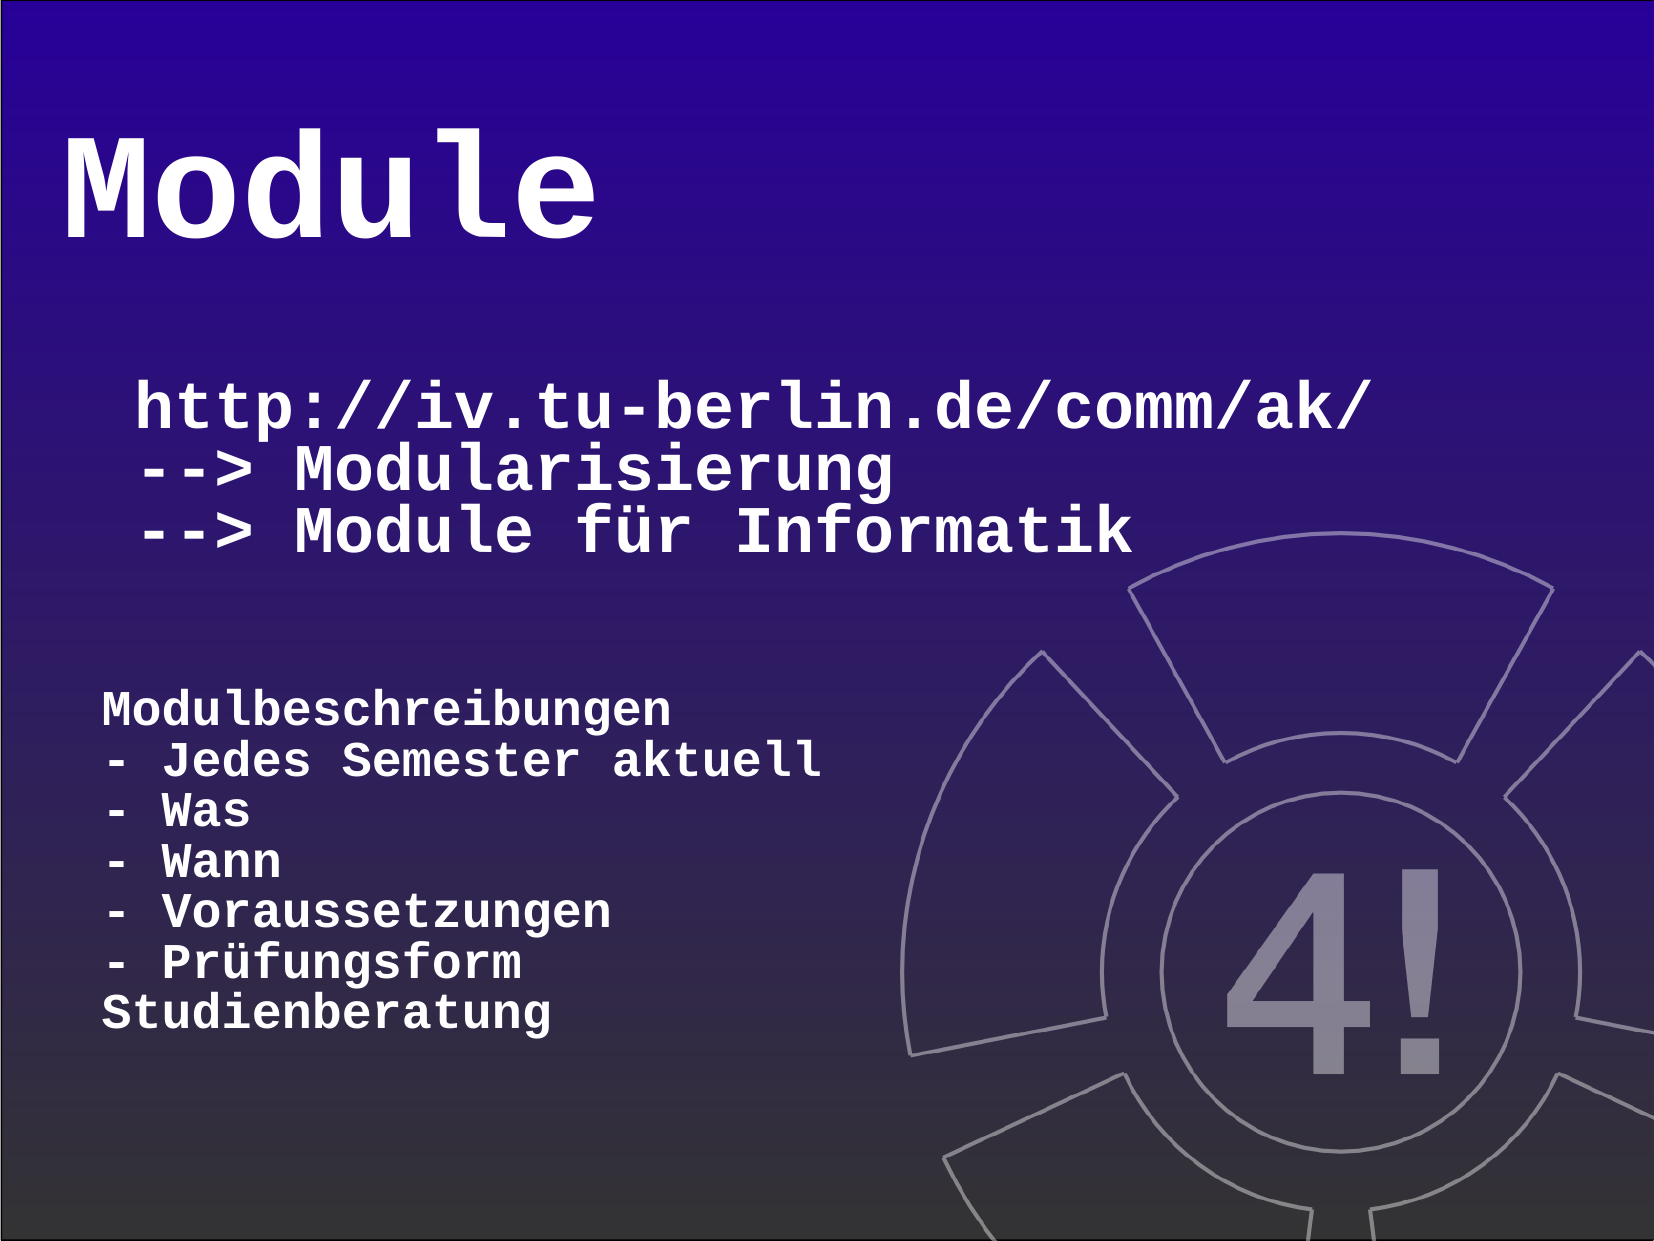

Module
http://iv.tu-berlin.de/comm/ak/
--> Modularisierung
--> Module für Informatik
Modulbeschreibungen
- Jedes Semester aktuell
- Was
- Wann
- Voraussetzungen
- Prüfungsform
Studienberatung